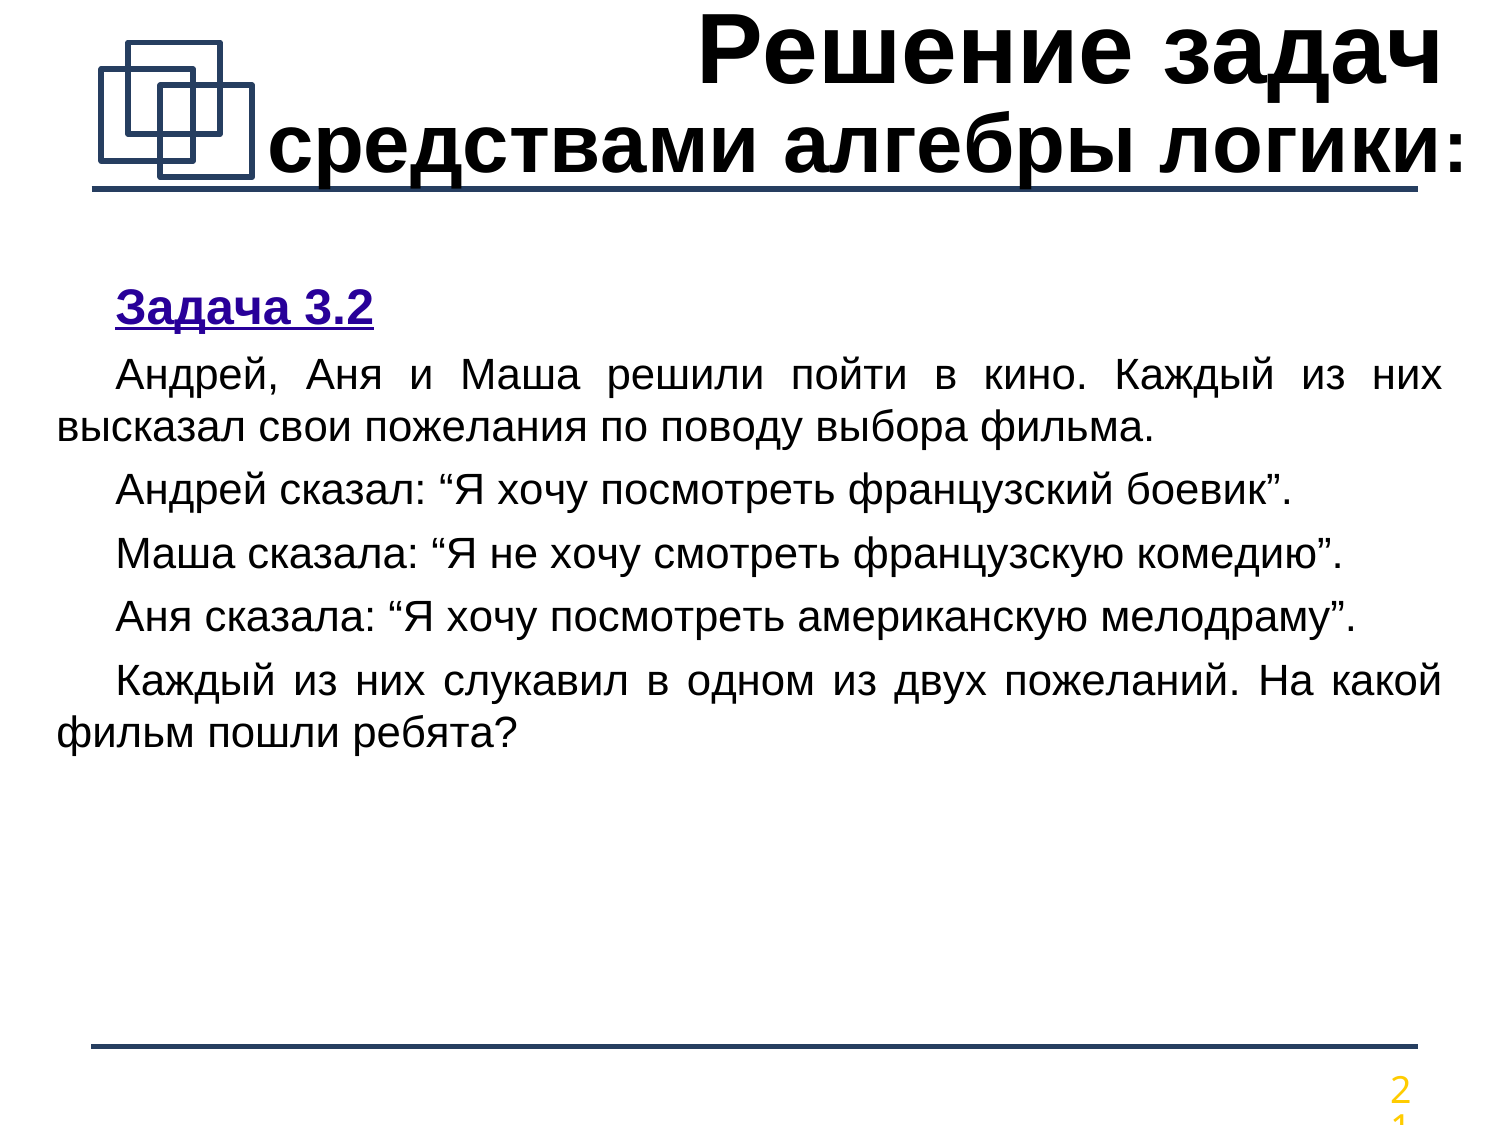

Решение задач
средствами алгебры логики:
# Задача 3.2
Андрей, Аня и Маша решили пойти в кино. Каждый из них высказал свои пожелания по поводу выбора фильма.
Андрей сказал: “Я хочу посмотреть французский боевик”.
Маша сказала: “Я не хочу смотреть французскую комедию”.
Аня сказала: “Я хочу посмотреть американскую мелодраму”.
Каждый из них слукавил в одном из двух пожеланий. На какой фильм пошли ребята?